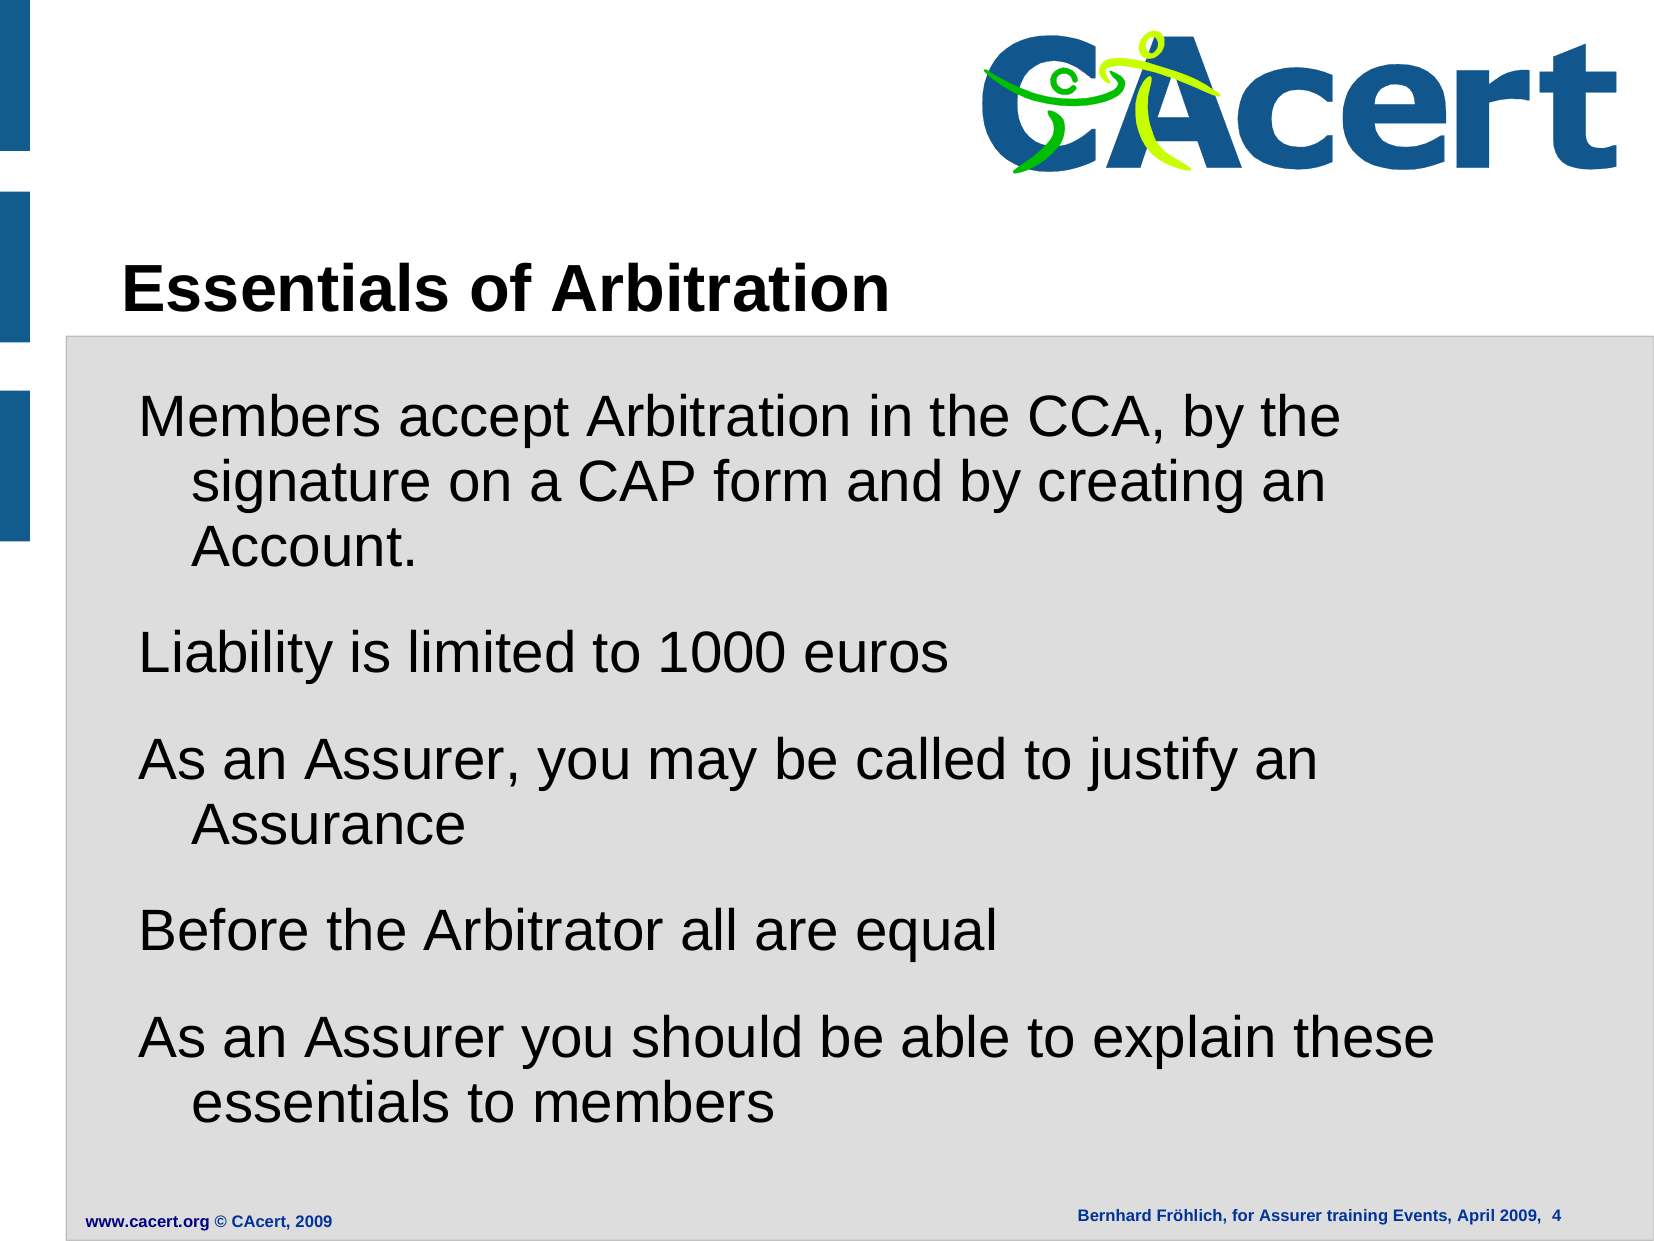

# Essentials of Arbitration
Members accept Arbitration in the CCA, by the signature on a CAP form and by creating an Account.
Liability is limited to 1000 euros
As an Assurer, you may be called to justify an Assurance
Before the Arbitrator all are equal
As an Assurer you should be able to explain these essentials to members